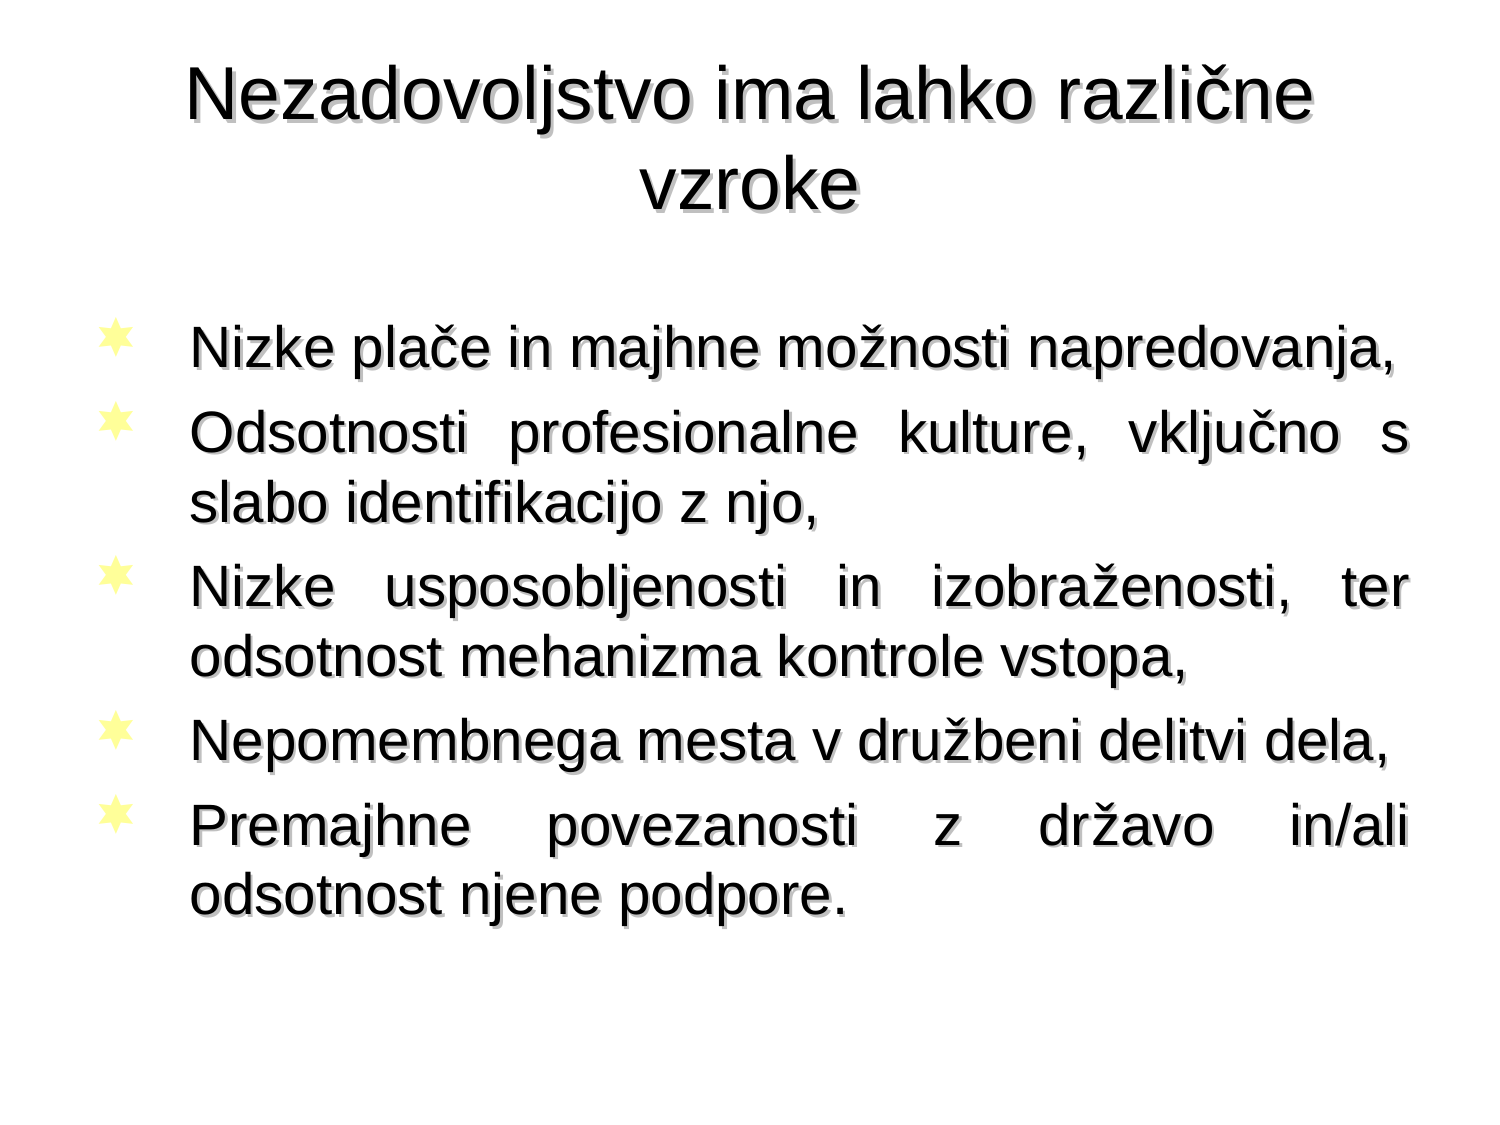

# Nezadovoljstvo ima lahko različne vzroke
Nizke plače in majhne možnosti napredovanja,
Odsotnosti profesionalne kulture, vključno s slabo identifikacijo z njo,
Nizke usposobljenosti in izobraženosti, ter odsotnost mehanizma kontrole vstopa,
Nepomembnega mesta v družbeni delitvi dela,
Premajhne povezanosti z državo in/ali odsotnost njene podpore.
7
Oddelek za bibliotekarstvo, informacijsko znanost in knjigarstvo, Filozofska fakulteta